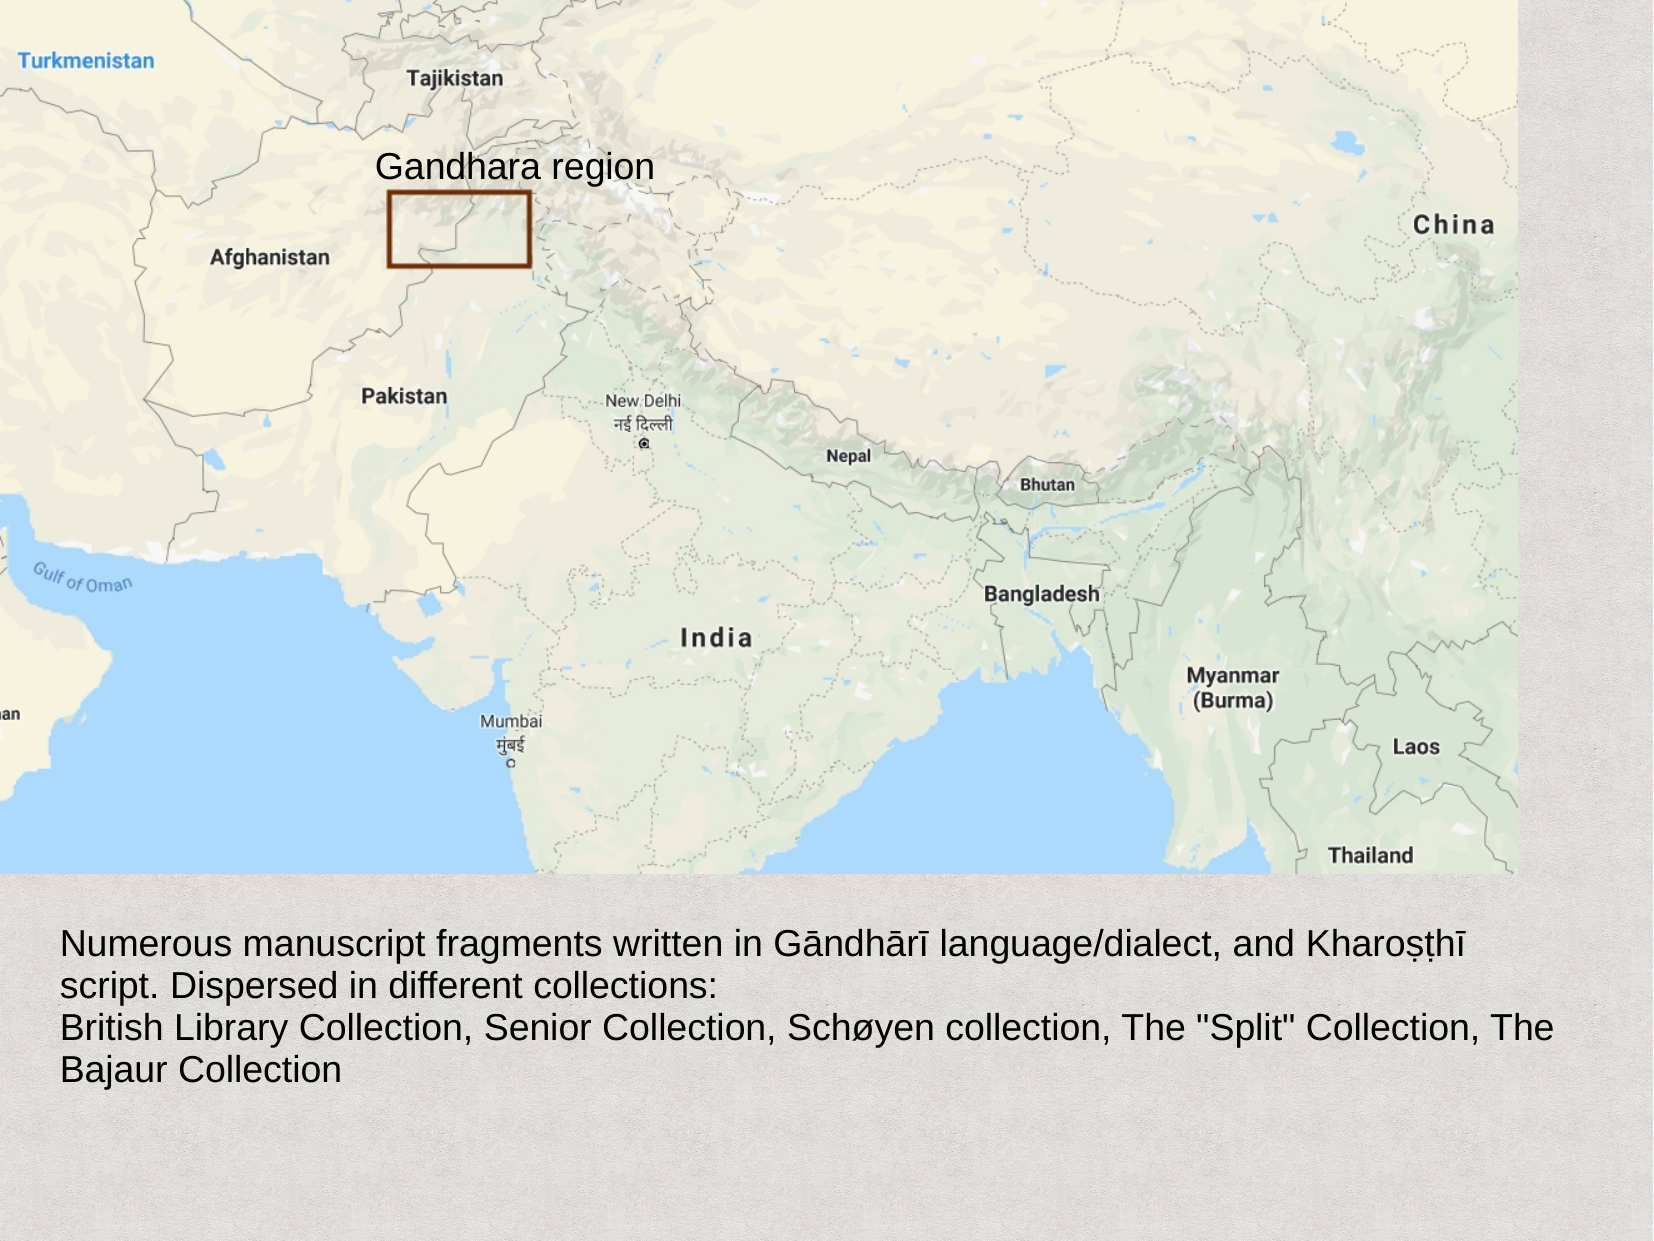

Gandhara region
Numerous manuscript fragments written in Gāndhārī language/dialect, and Kharoṣṭhī script. Dispersed in different collections:
British Library Collection, Senior Collection, Schøyen collection, The "Split" Collection, The Bajaur Collection